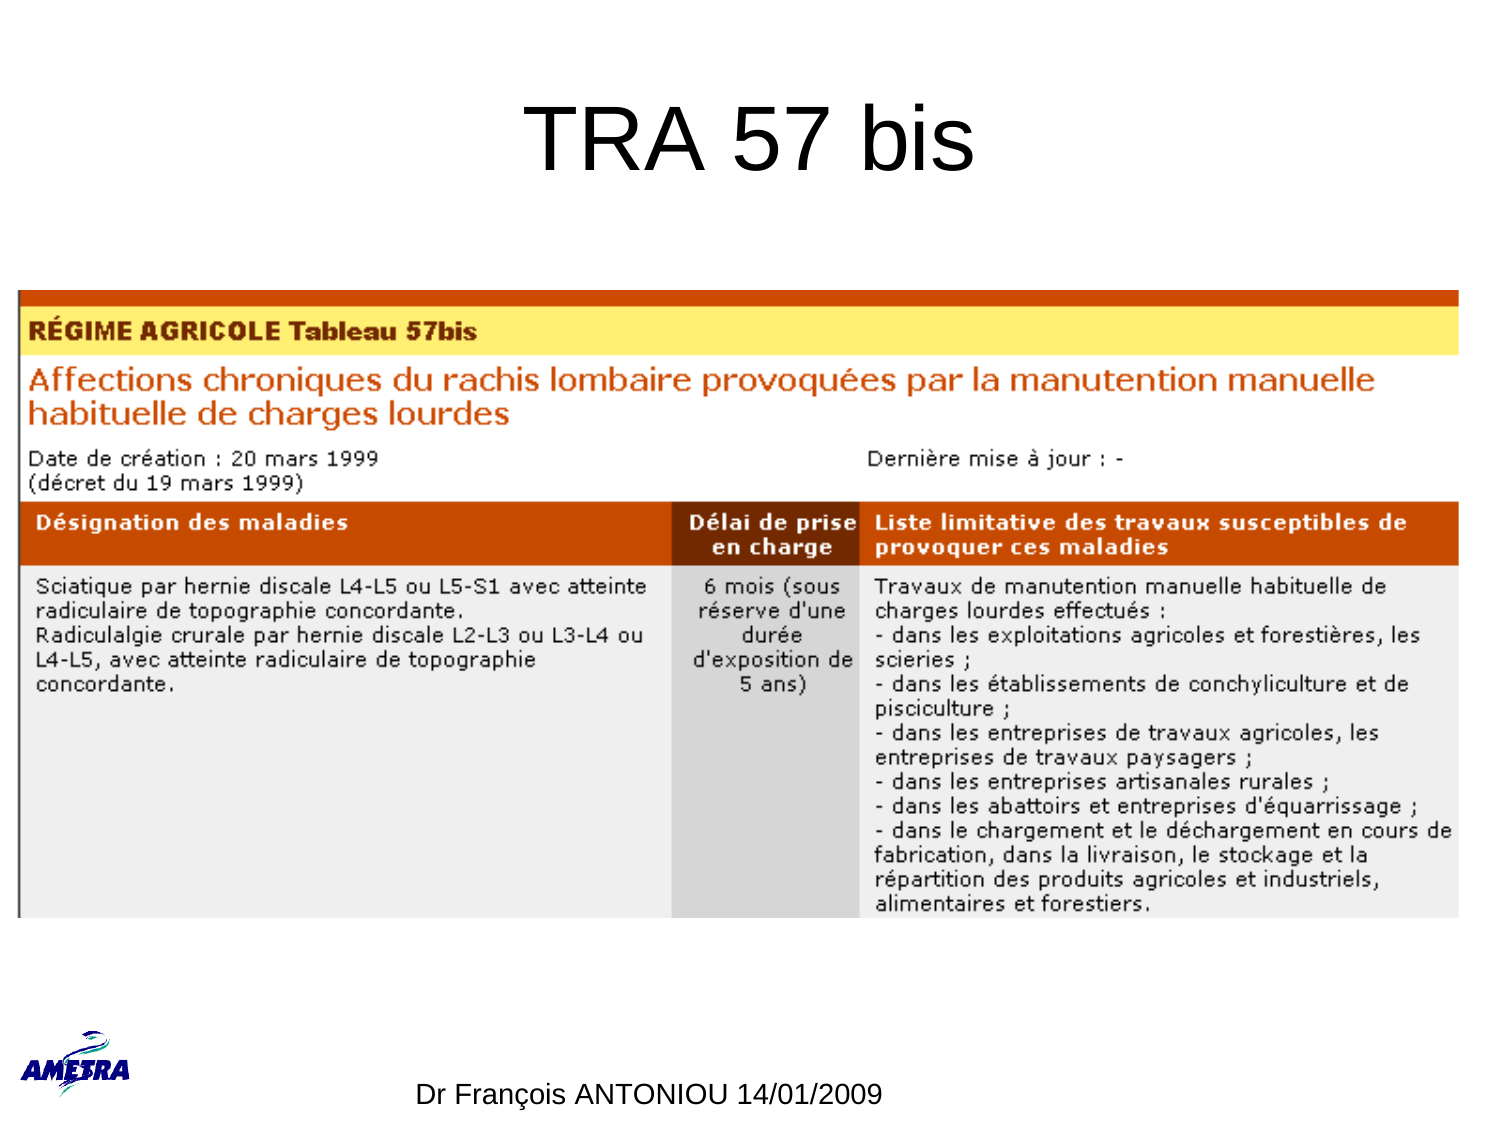

# TRA 57 bis
Dr François ANTONIOU 14/01/2009